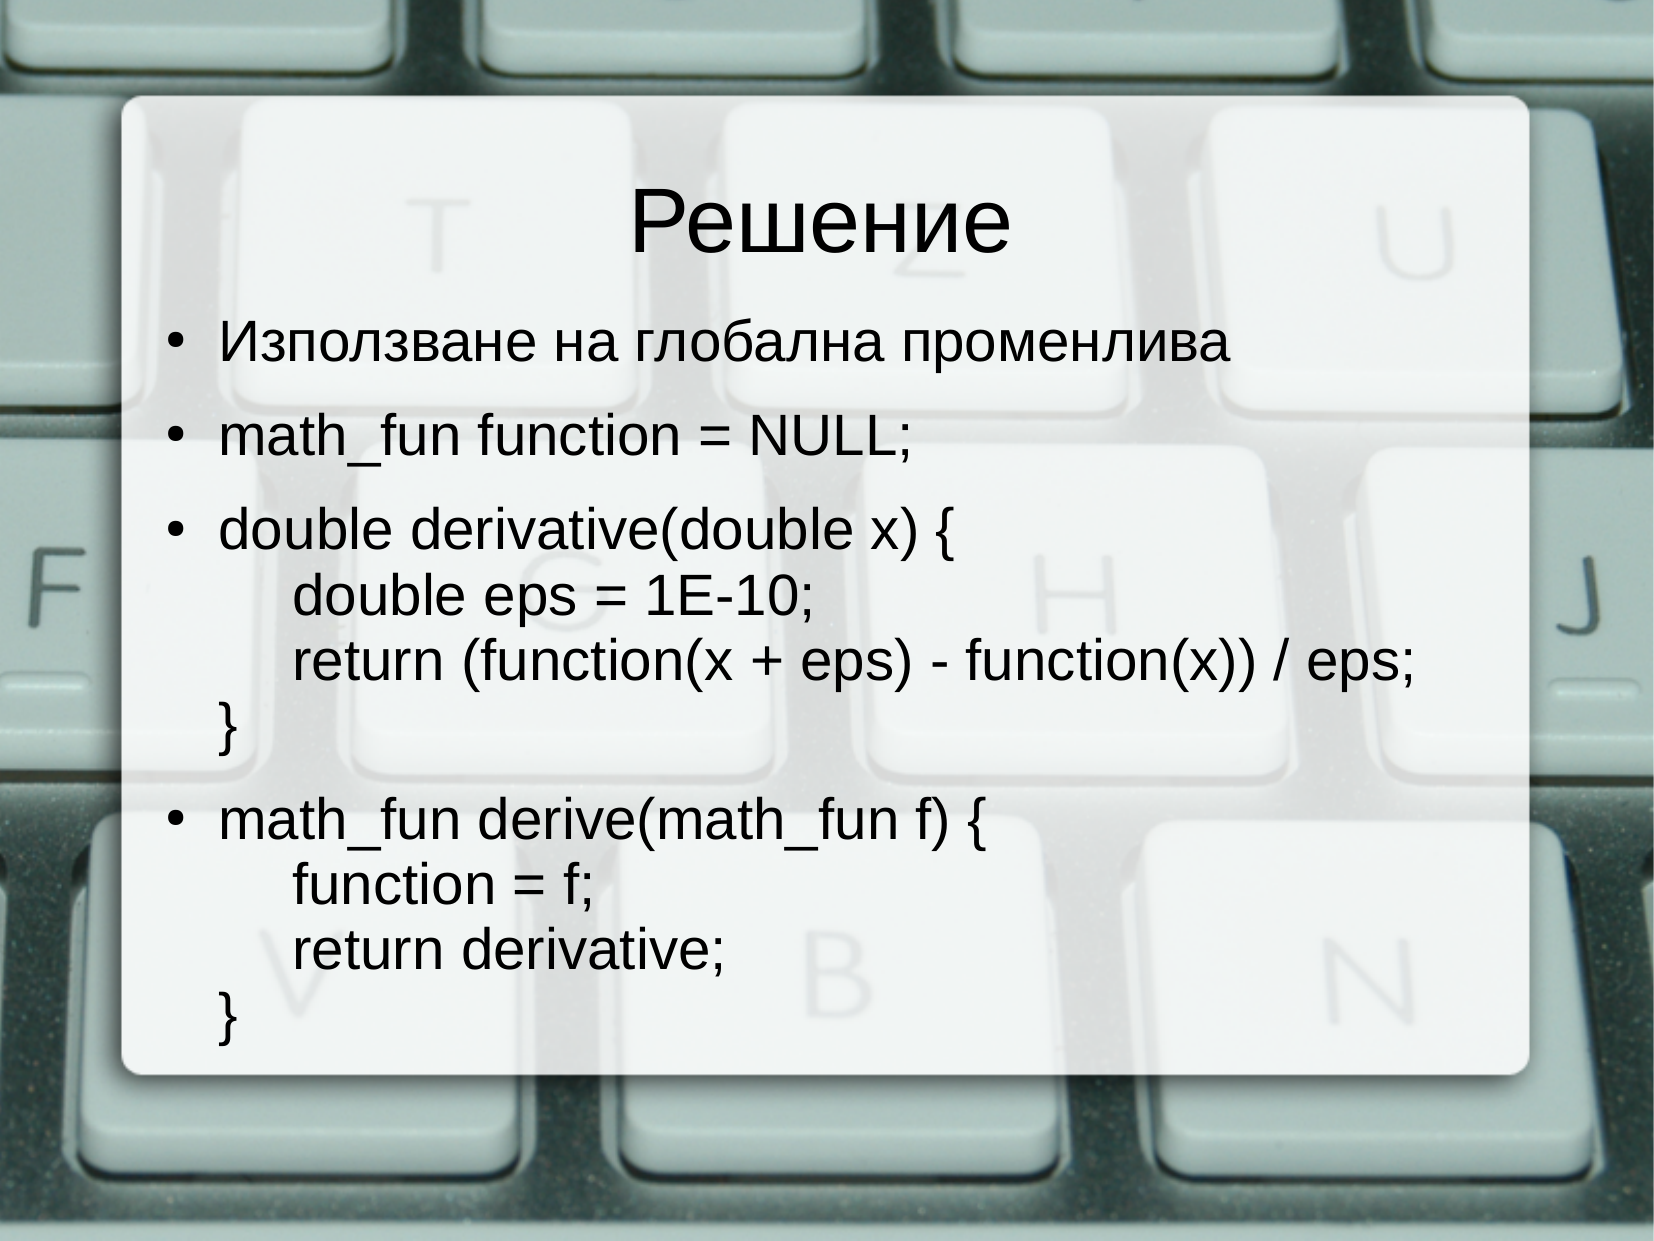

# Решение
Използване на глобална променлива
math_fun function = NULL;
double derivative(double x) {
	double eps = 1E-10;
	return (function(x + eps) - function(x)) / eps;
}
math_fun derive(math_fun f) {
	function = f;
	return derivative;
}